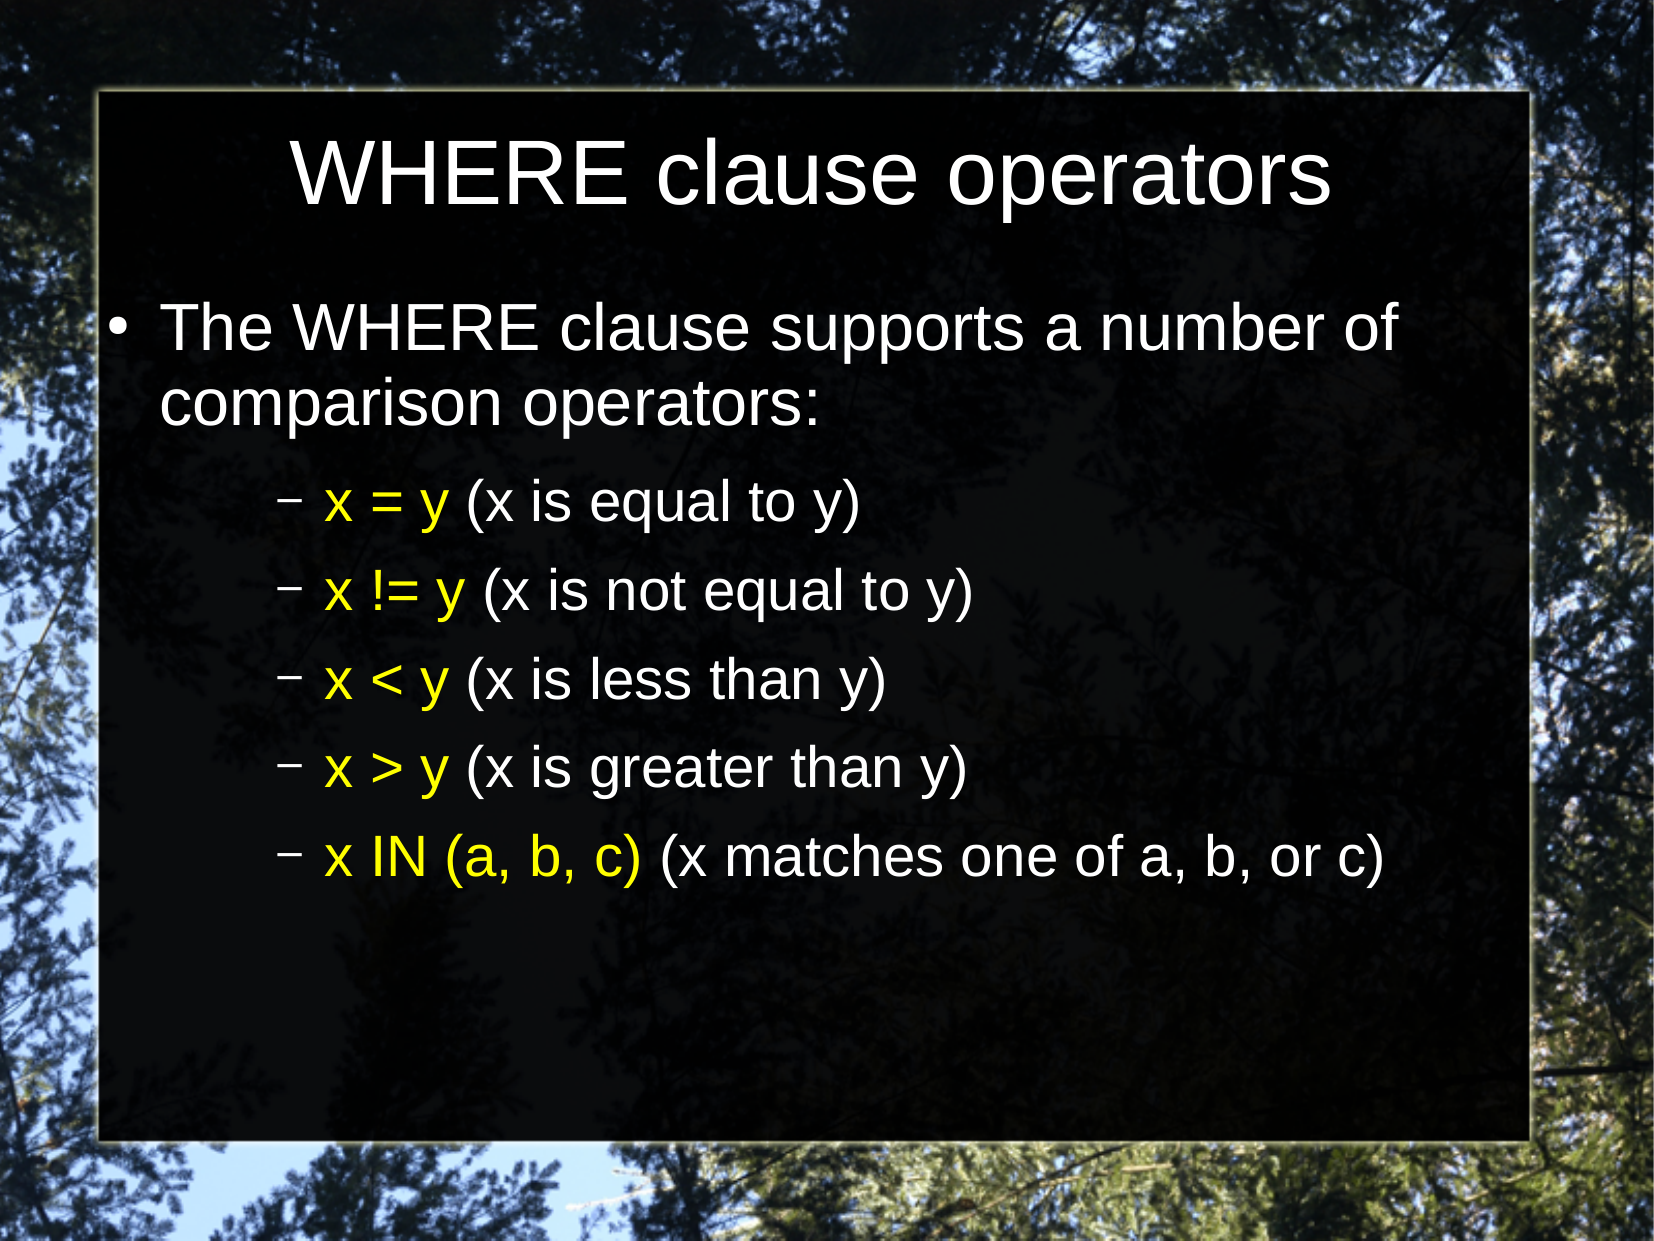

# WHERE clause operators
The WHERE clause supports a number of comparison operators:
x = y (x is equal to y)
x != y (x is not equal to y)
x < y (x is less than y)
x > y (x is greater than y)
x IN (a, b, c) (x matches one of a, b, or c)